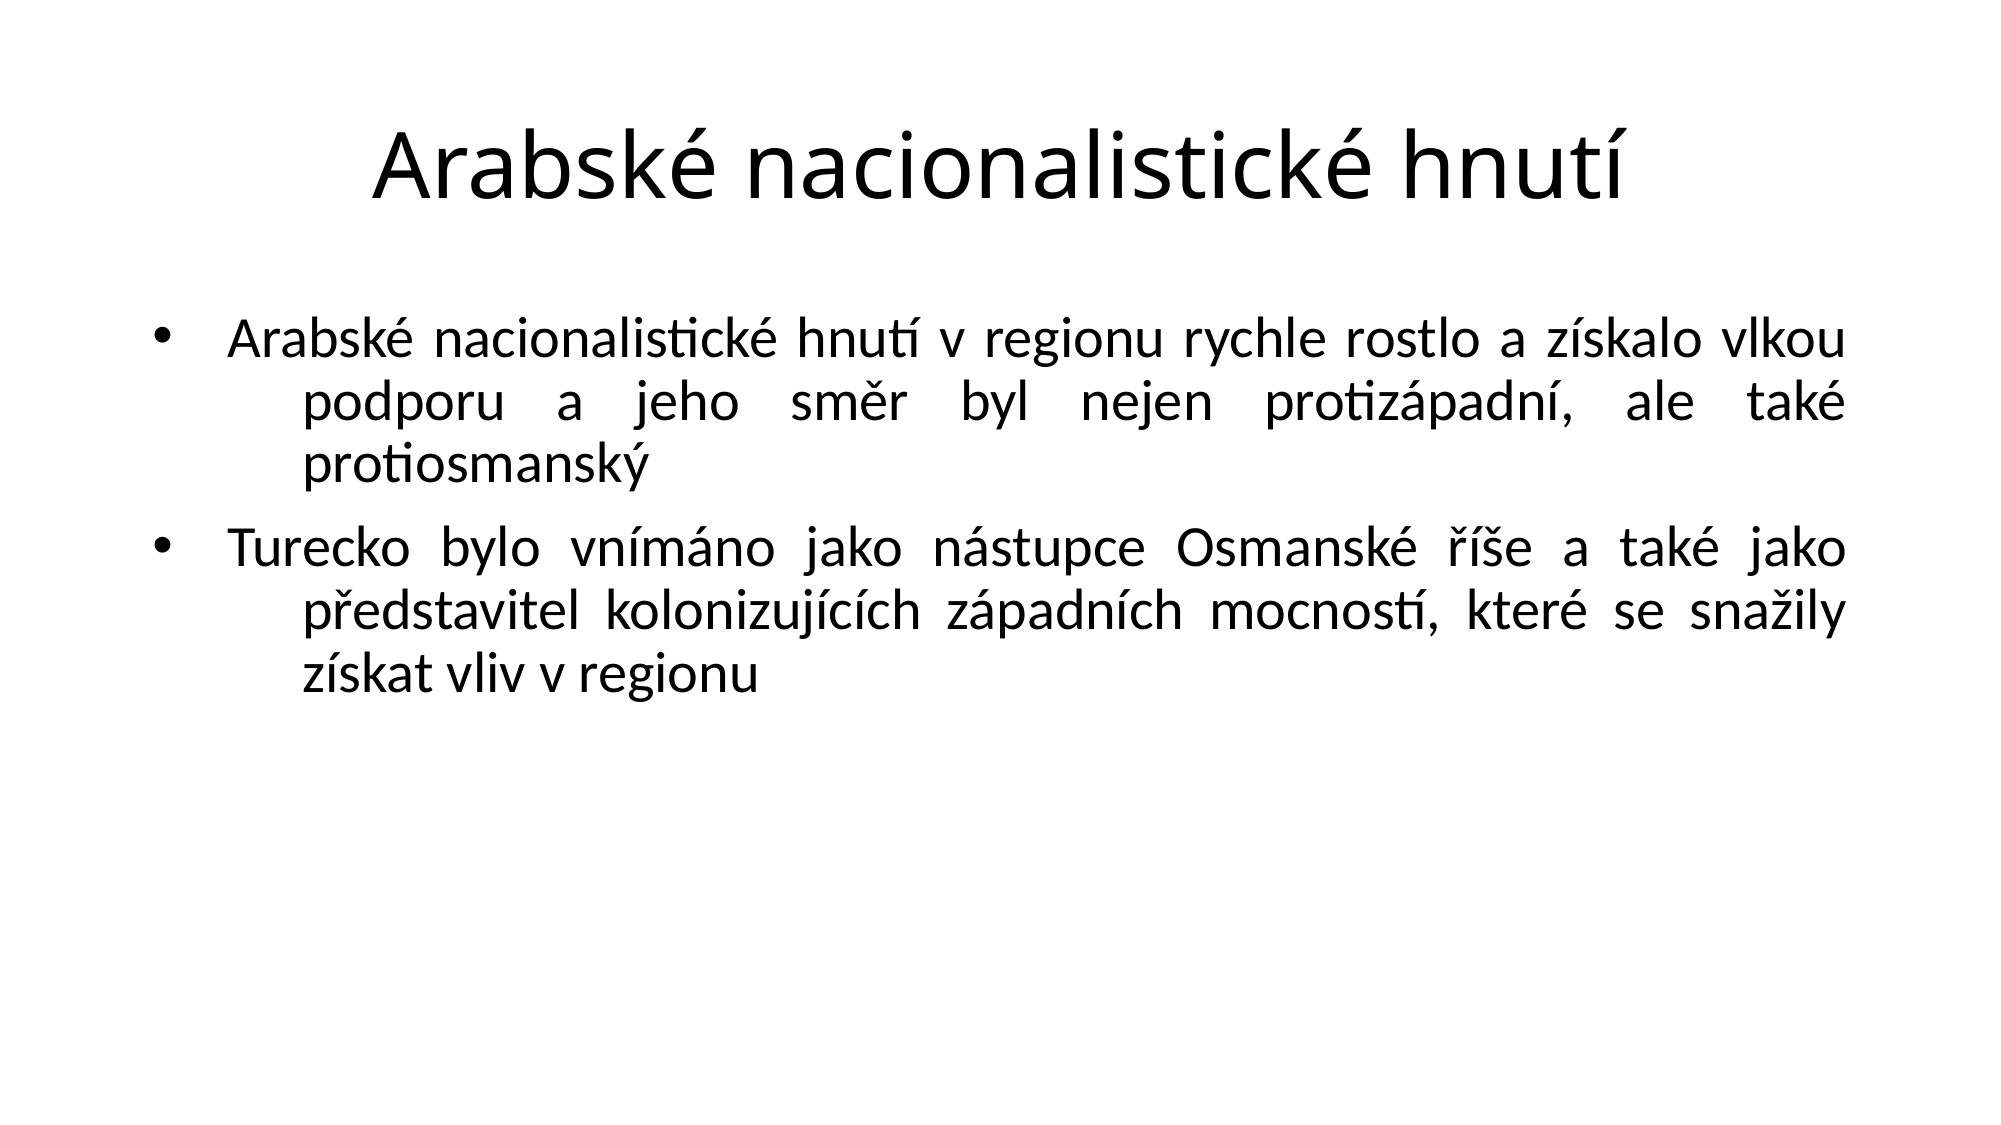

# Arabské nacionalistické hnutí
Arabské nacionalistické hnutí v regionu rychle rostlo a získalo vlkou podporu a jeho směr byl nejen protizápadní, ale také protiosmanský
Turecko bylo vnímáno jako nástupce Osmanské říše a také jako představitel kolonizujících západních mocností, které se snažily získat vliv v regionu